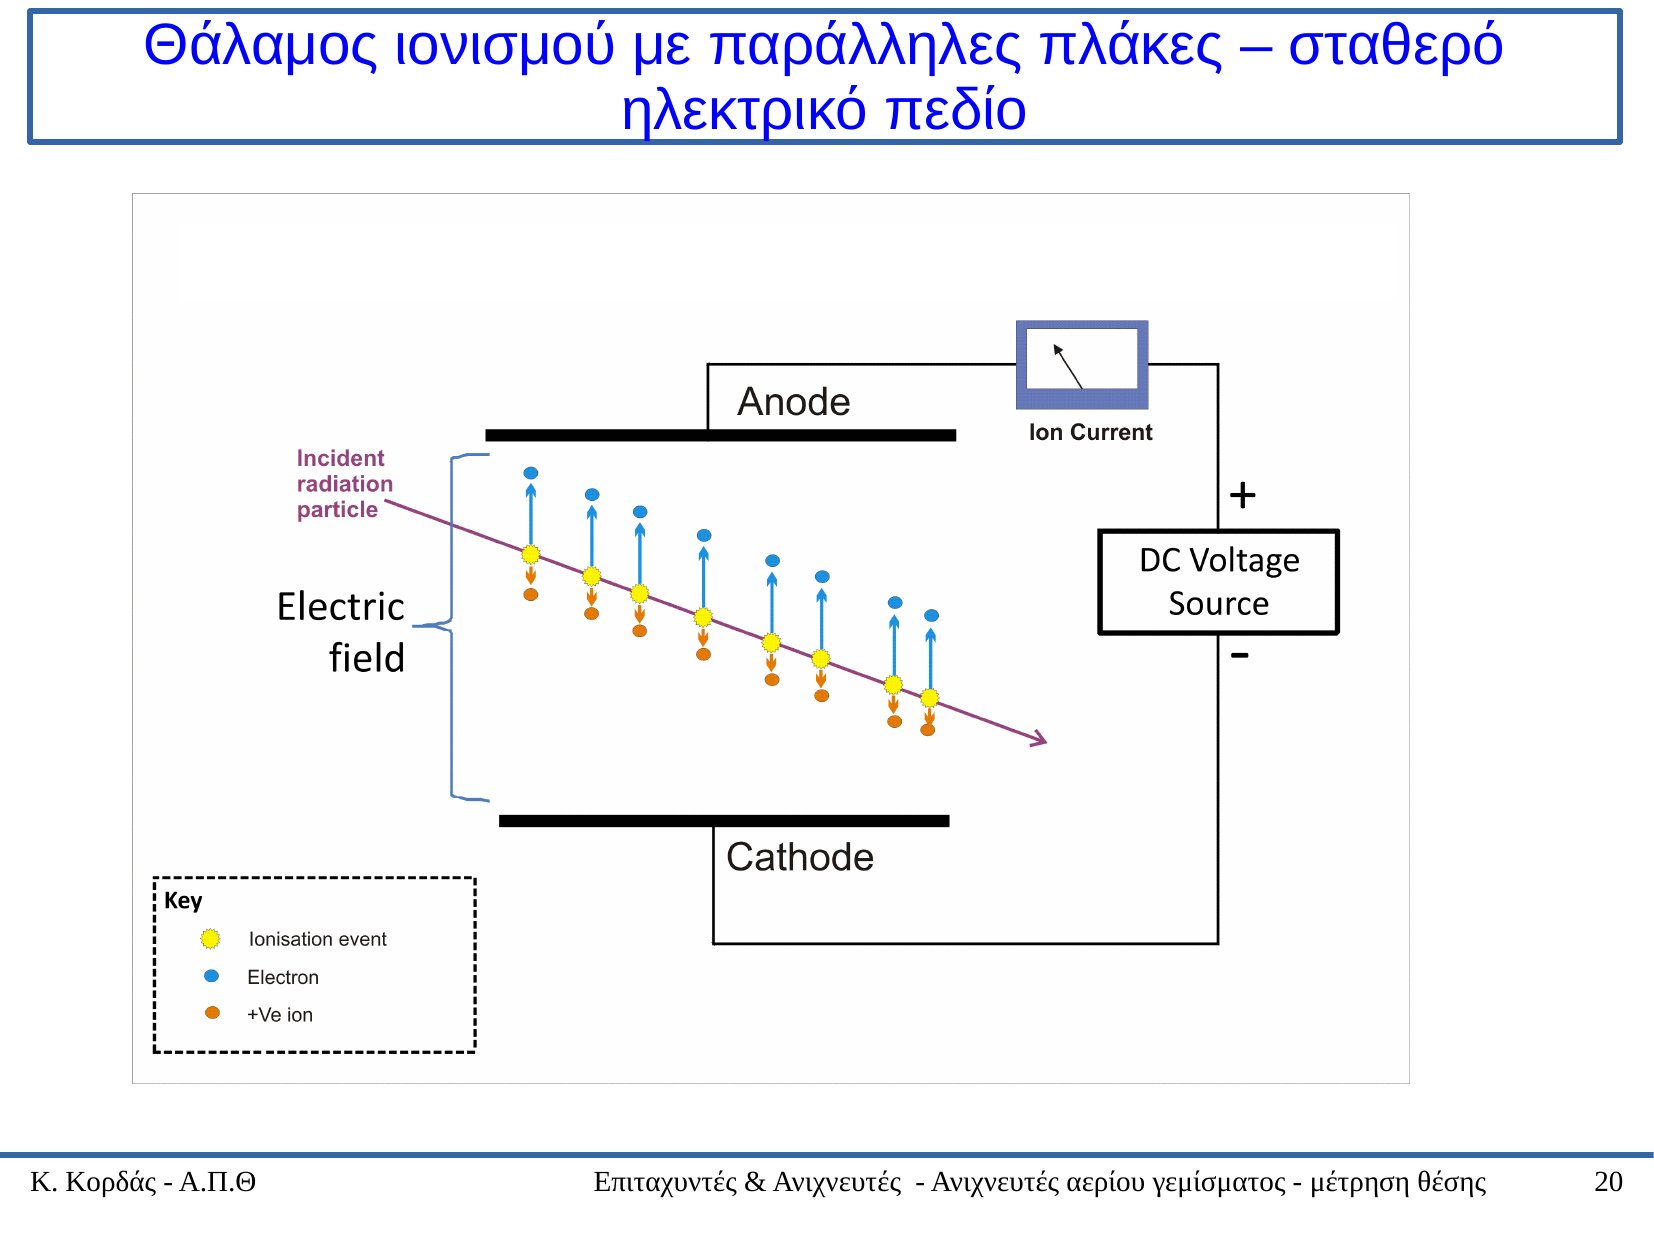

# Θάλαμος ιονισμού με παράλληλες πλάκες – σταθερό ηλεκτρικό πεδίο
Κ. Κορδάς - Α.Π.Θ
Επιταχυντές & Ανιχνευτές - Ανιχνευτές αερίου γεμίσματος - μέτρηση θέσης
20